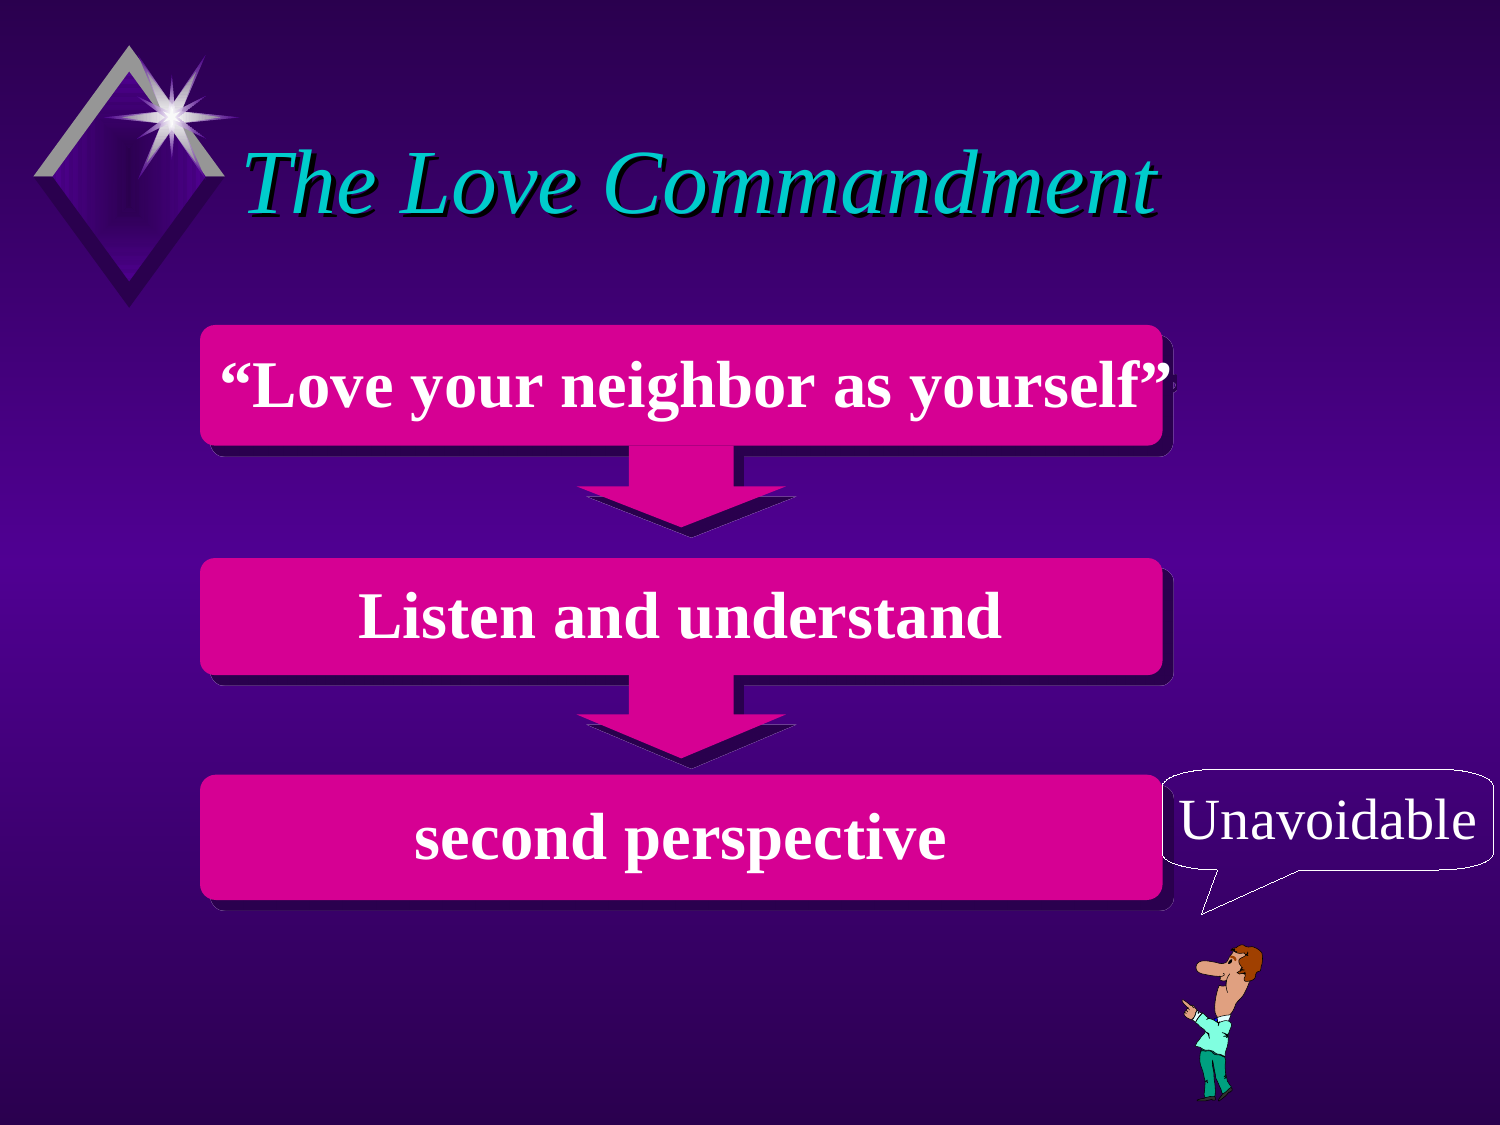

# The Love Commandment
“Love your neighbor as yourself”
Listen and understand
second perspective
Unavoidable